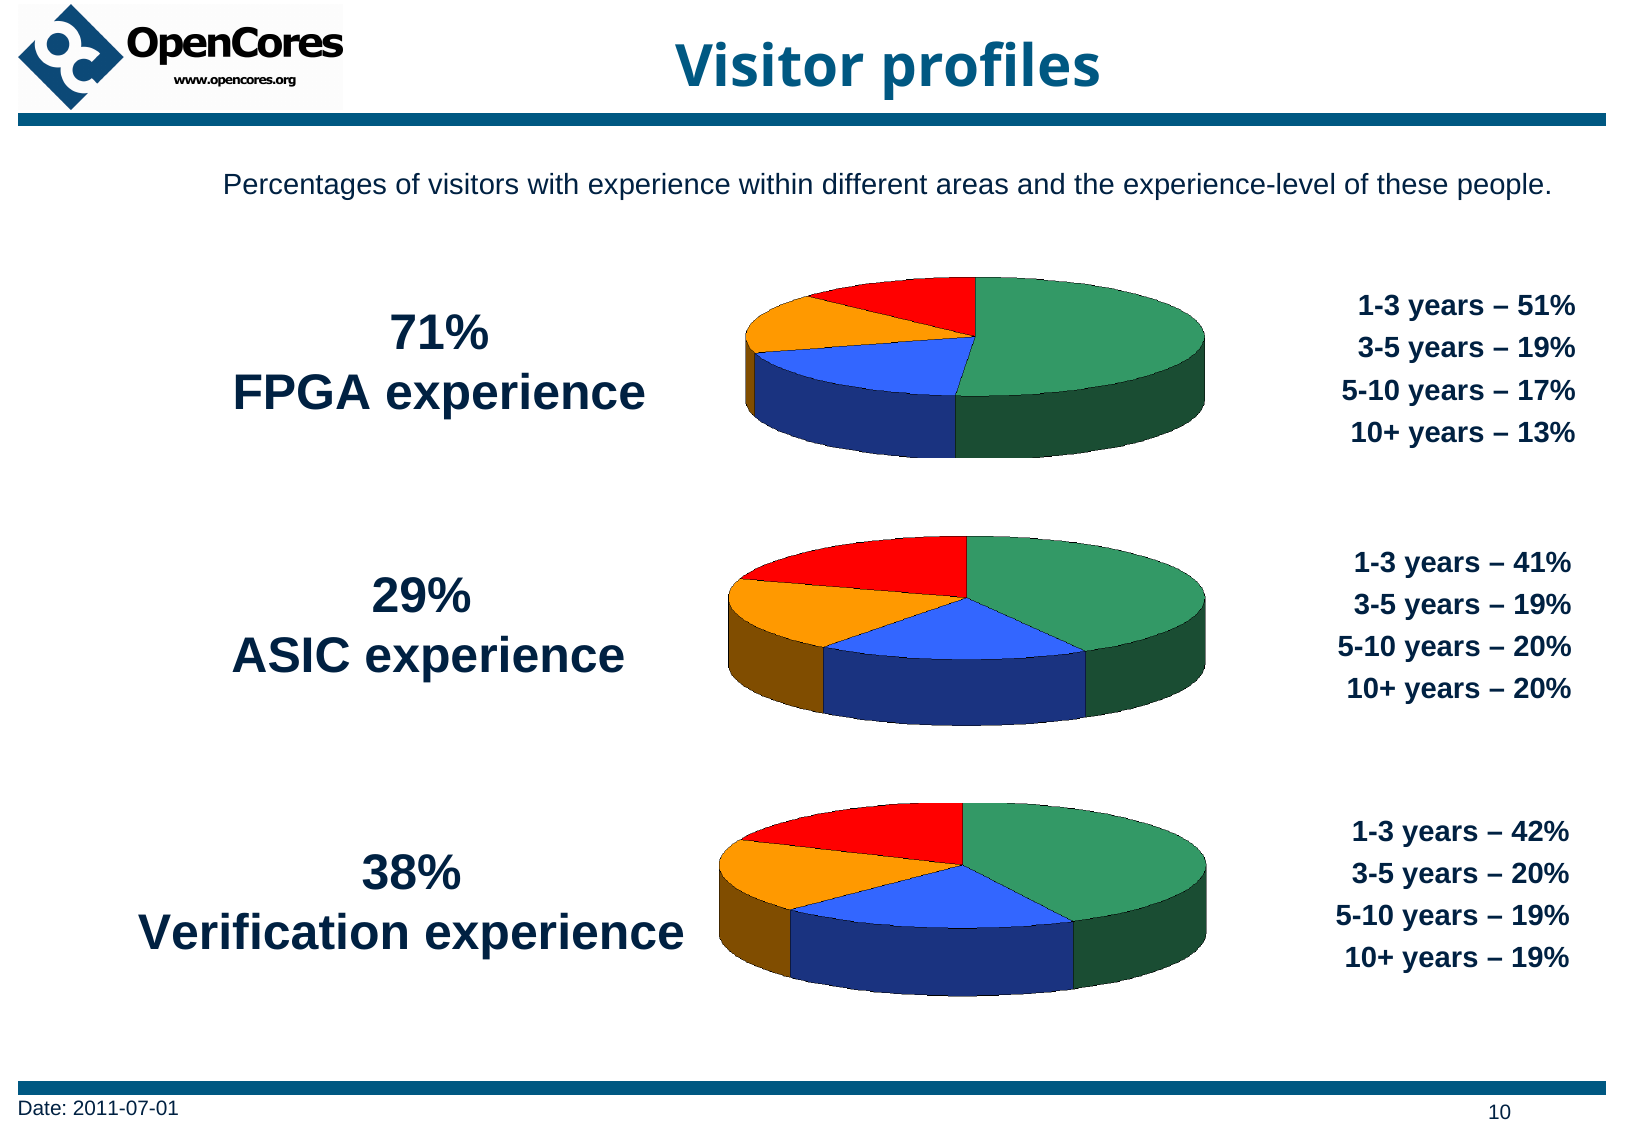

# Visitor profiles
Percentages of visitors with experience within different areas and the experience-level of these people.
1-3 years – 51%
3-5 years – 19%
5-10 years – 17%
10+ years – 13%
71%
FPGA experience
1-3 years – 41%
3-5 years – 19%
5-10 years – 20%
10+ years – 20%
29%
ASIC experience
1-3 years – 42%
3-5 years – 20%
5-10 years – 19%
10+ years – 19%
38%
Verification experience